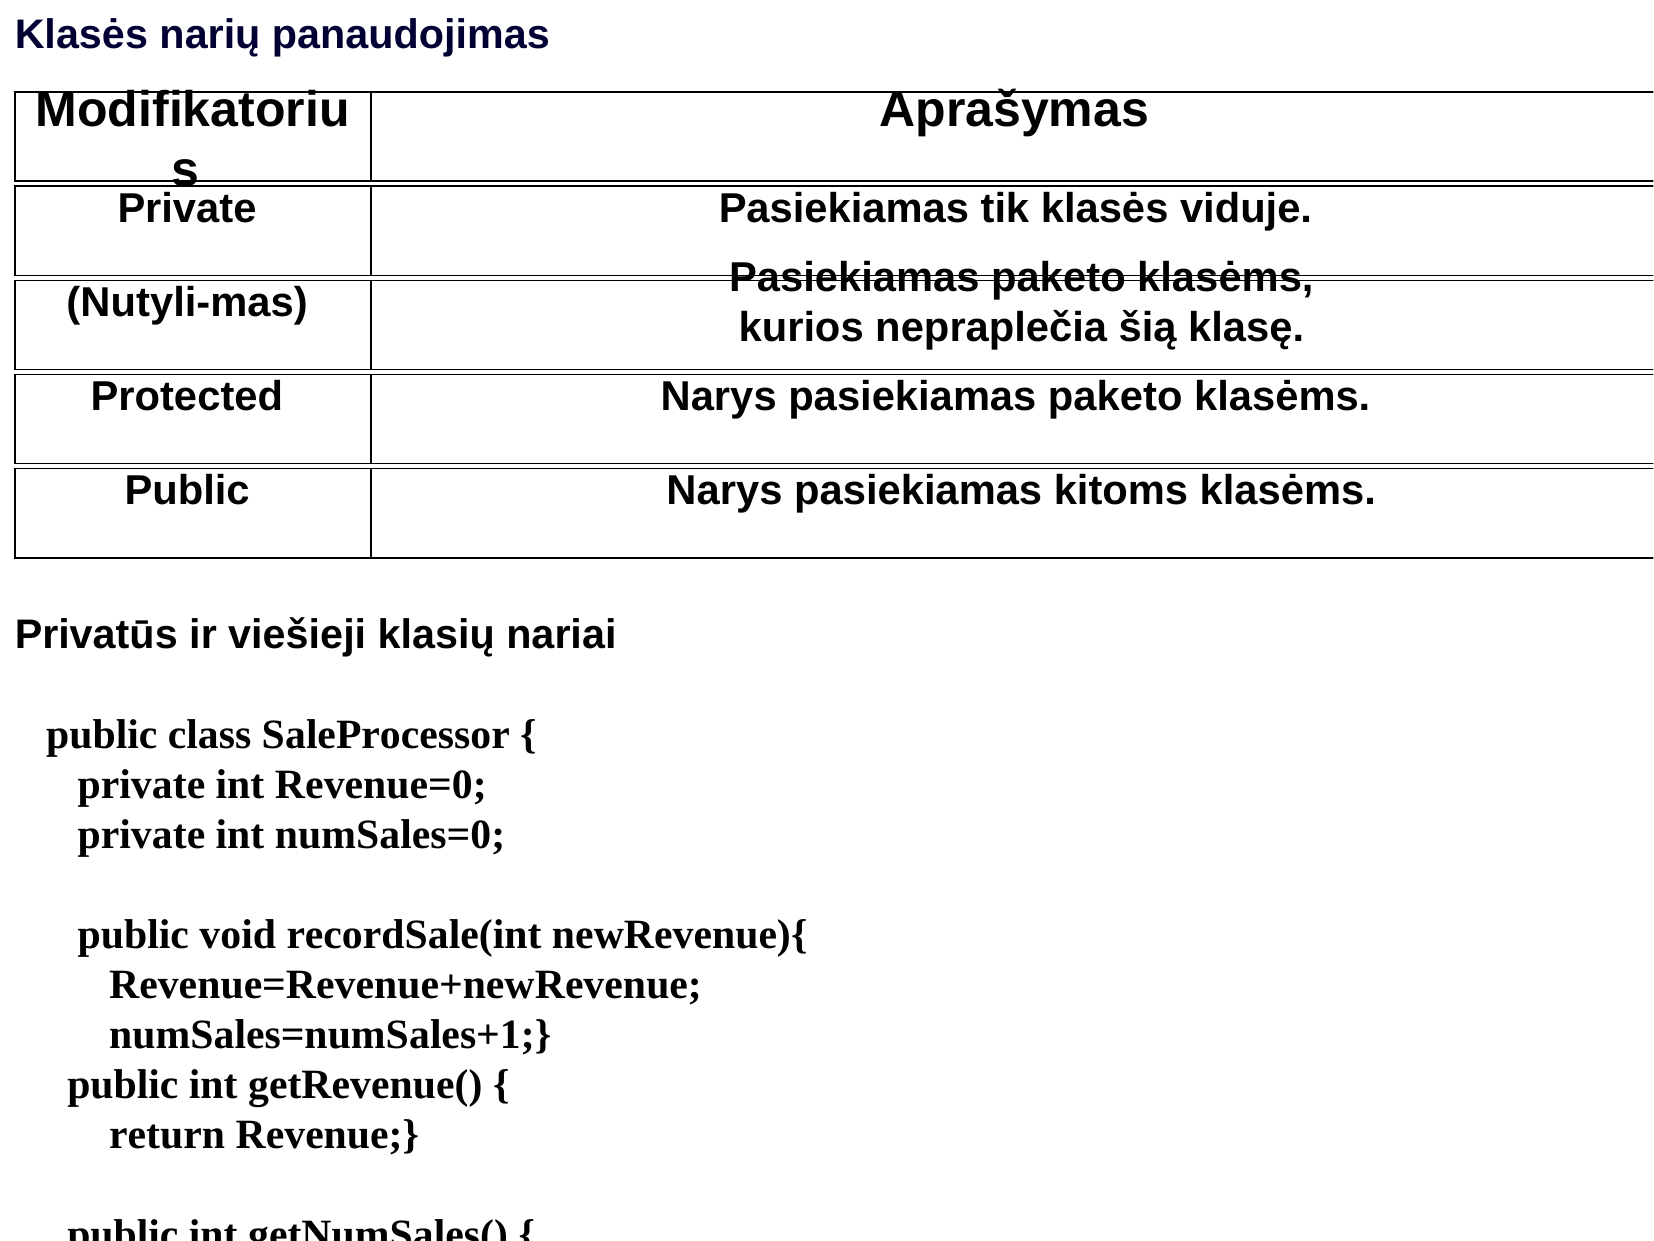

Klasės narių panaudojimas
Modifikatorius
Aprašymas
Private
Pasiekiamas tik klasės viduje.
(Nutyli-mas)
Pasiekiamas paketo klasėms,
 kurios nepraplečia šią klasę.
Protected
Narys pasiekiamas paketo klasėms.
Public
Narys pasiekiamas kitoms klasėms.
Privatūs ir viešieji klasių nariai
 public class SaleProcessor {
 private int Revenue=0;
 private int numSales=0;
 public void recordSale(int newRevenue){
 Revenue=Revenue+newRevenue;
 numSales=numSales+1;}
 public int getRevenue() {
 return Revenue;}
 public int getNumSales() {
 return numSales;}
 }